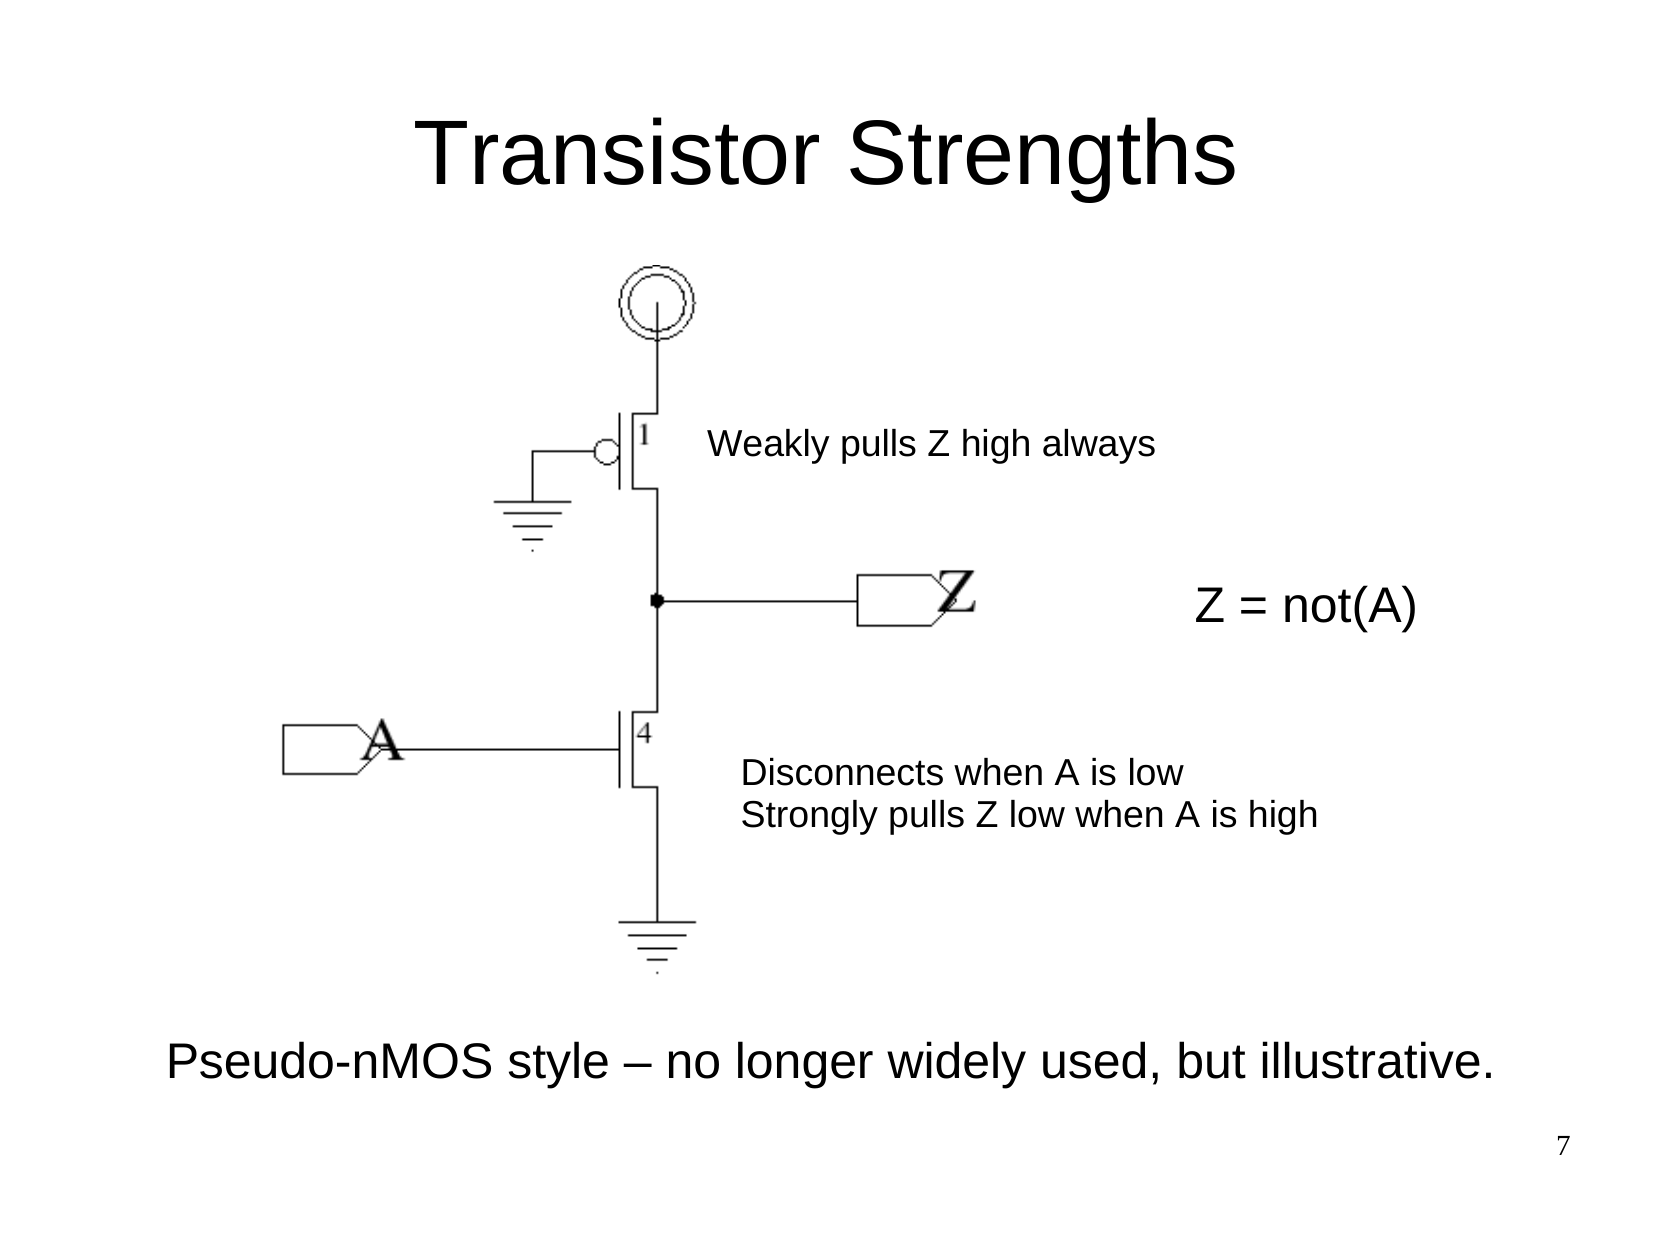

# Transistor Strengths
Weakly pulls Z high always
Z = not(A)
Disconnects when A is low
Strongly pulls Z low when A is high
Pseudo-nMOS style – no longer widely used, but illustrative.
7